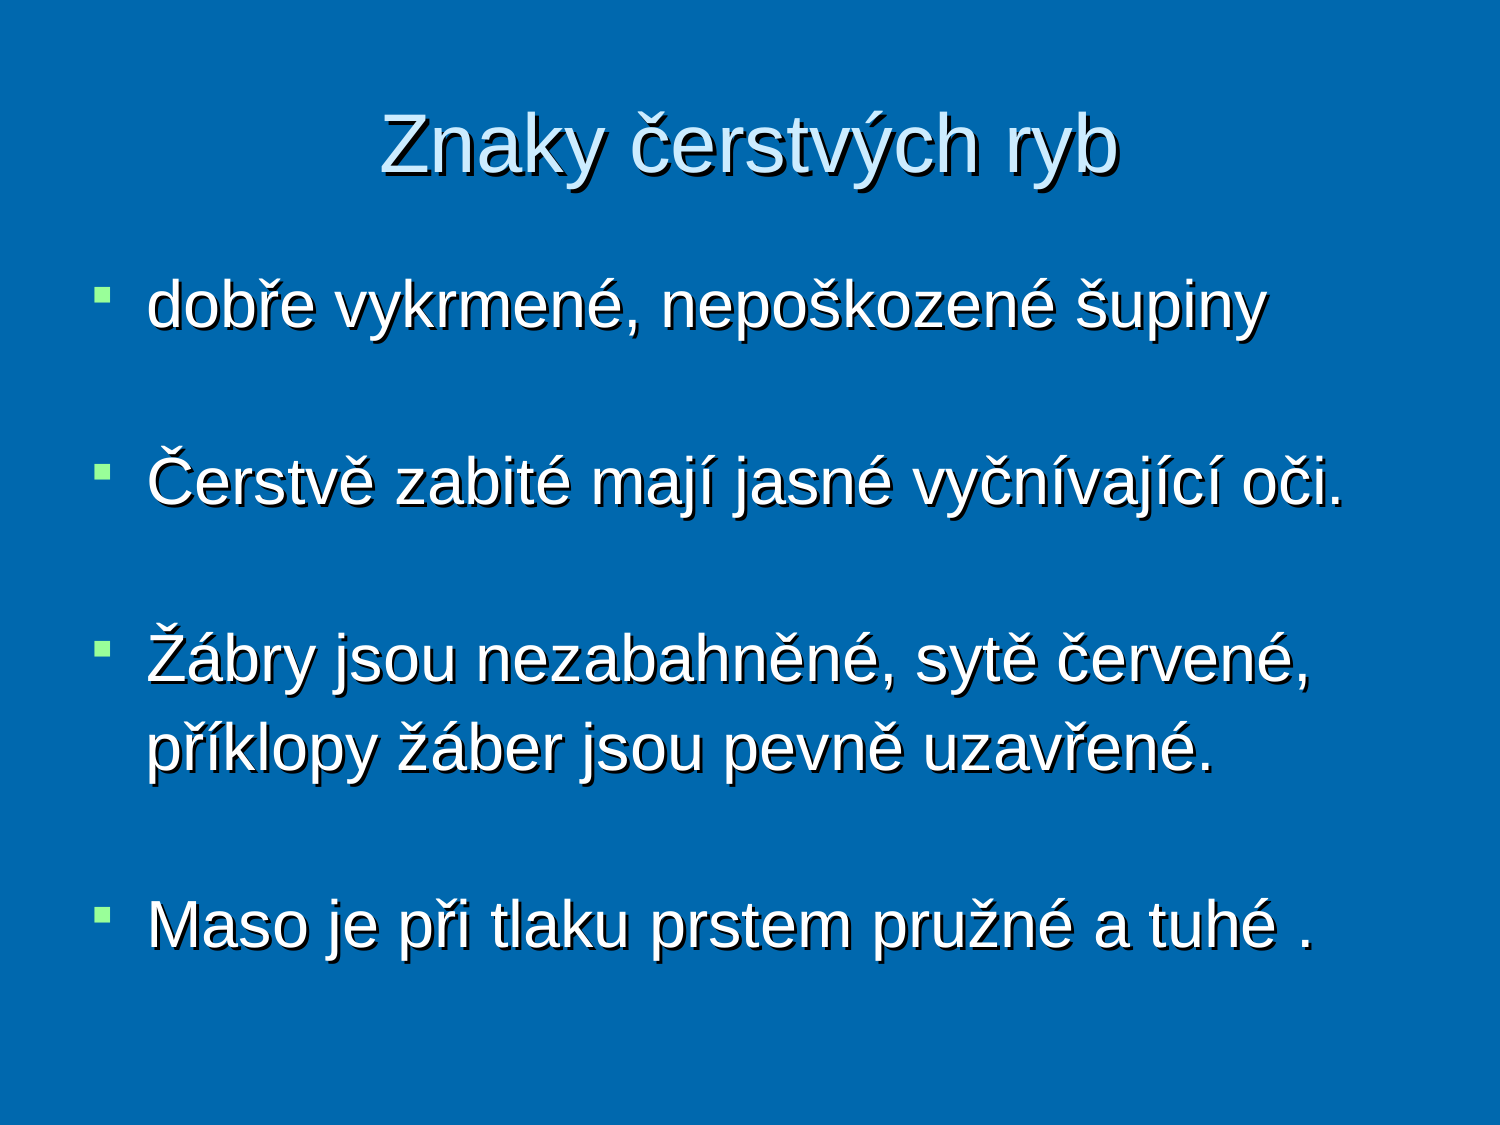

# Znaky čerstvých ryb
dobře vykrmené, nepoškozené šupiny
Čerstvě zabité mají jasné vyčnívající oči.
Žábry jsou nezabahněné, sytě červené,
 příklopy žáber jsou pevně uzavřené.
Maso je při tlaku prstem pružné a tuhé .